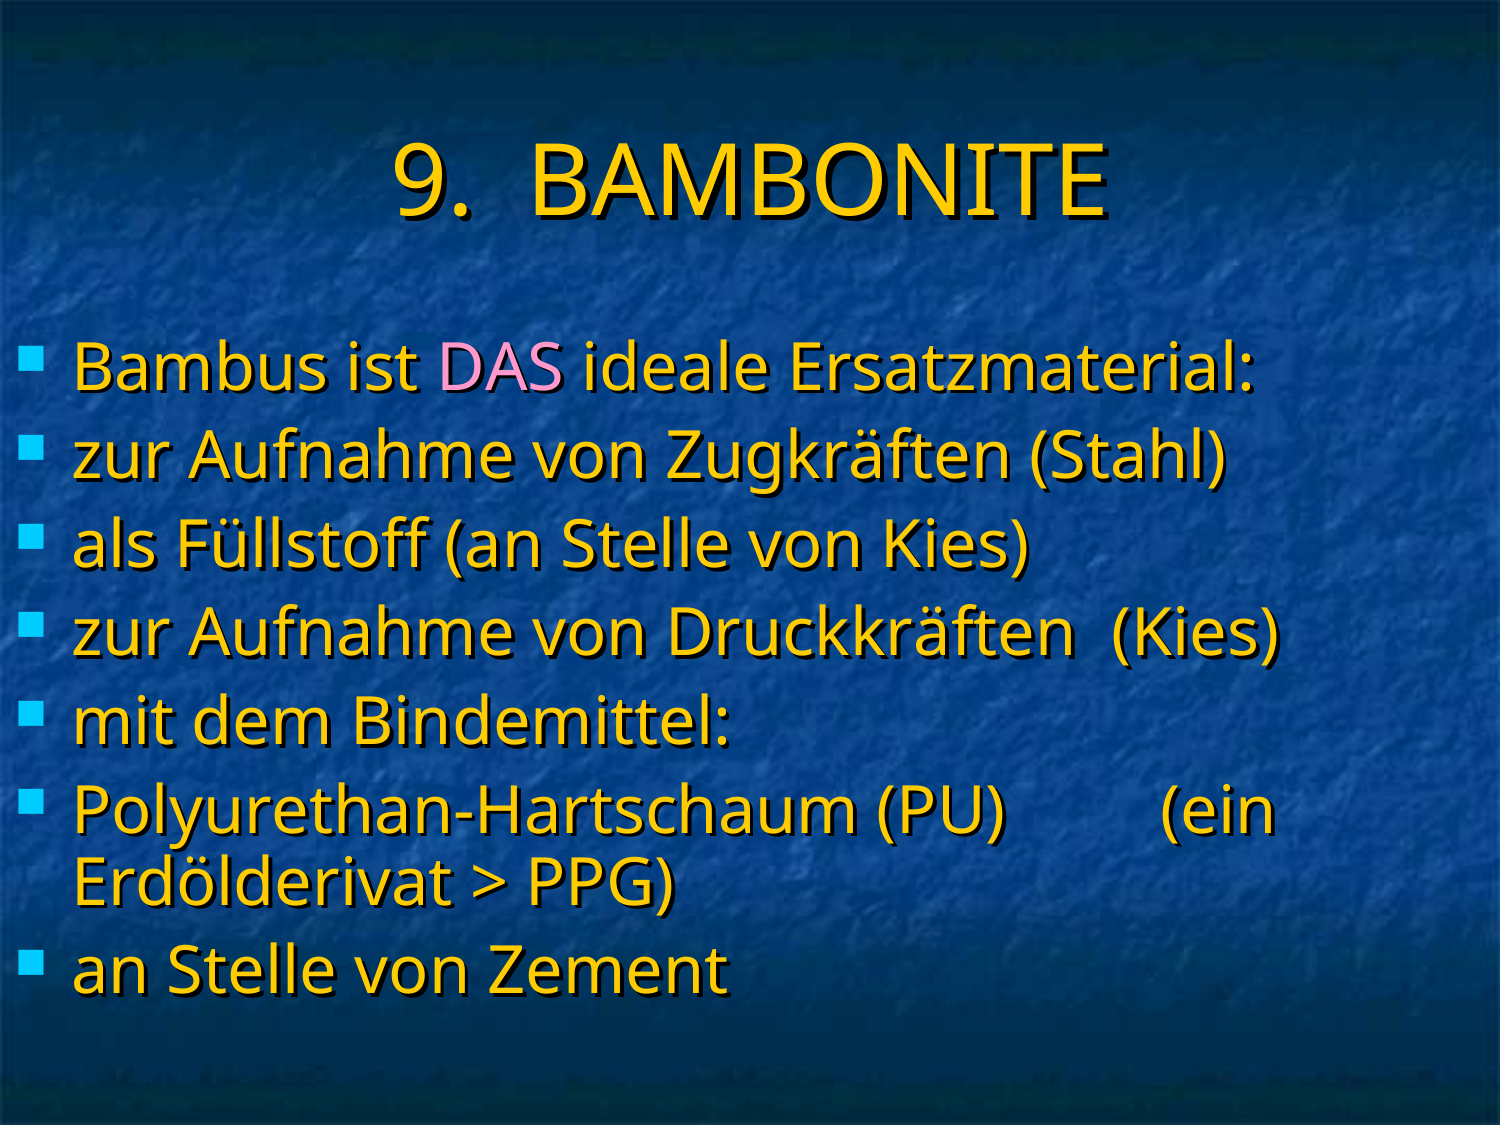

# 9. BAMBONITE
Bambus ist DAS ideale Ersatzmaterial:
zur Aufnahme von Zugkräften (Stahl)
als Füllstoff (an Stelle von Kies)
zur Aufnahme von Druckkräften (Kies)
mit dem Bindemittel:
Polyurethan-Hartschaum (PU) (ein Erdölderivat > PPG)
an Stelle von Zement